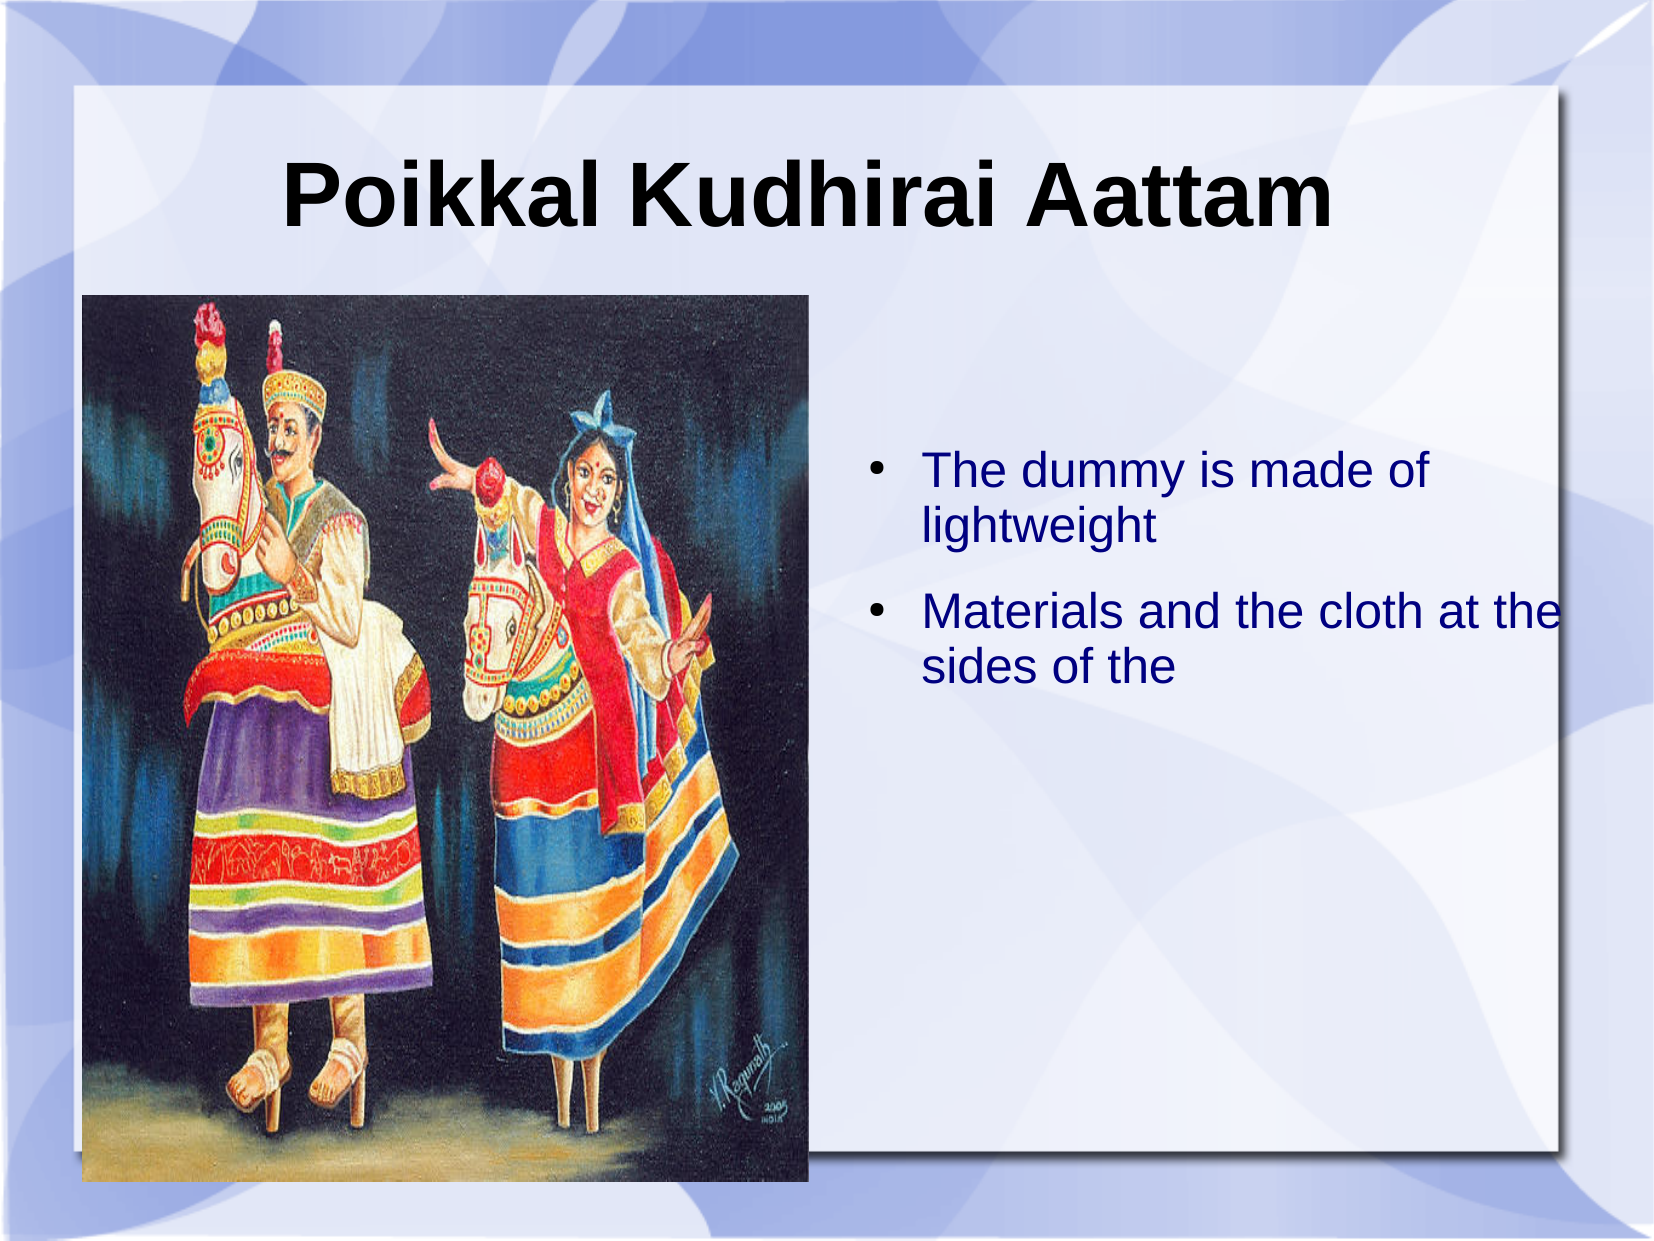

# Poikkal Kudhirai Aattam
The dummy is made of lightweight
Materials and the cloth at the sides of the